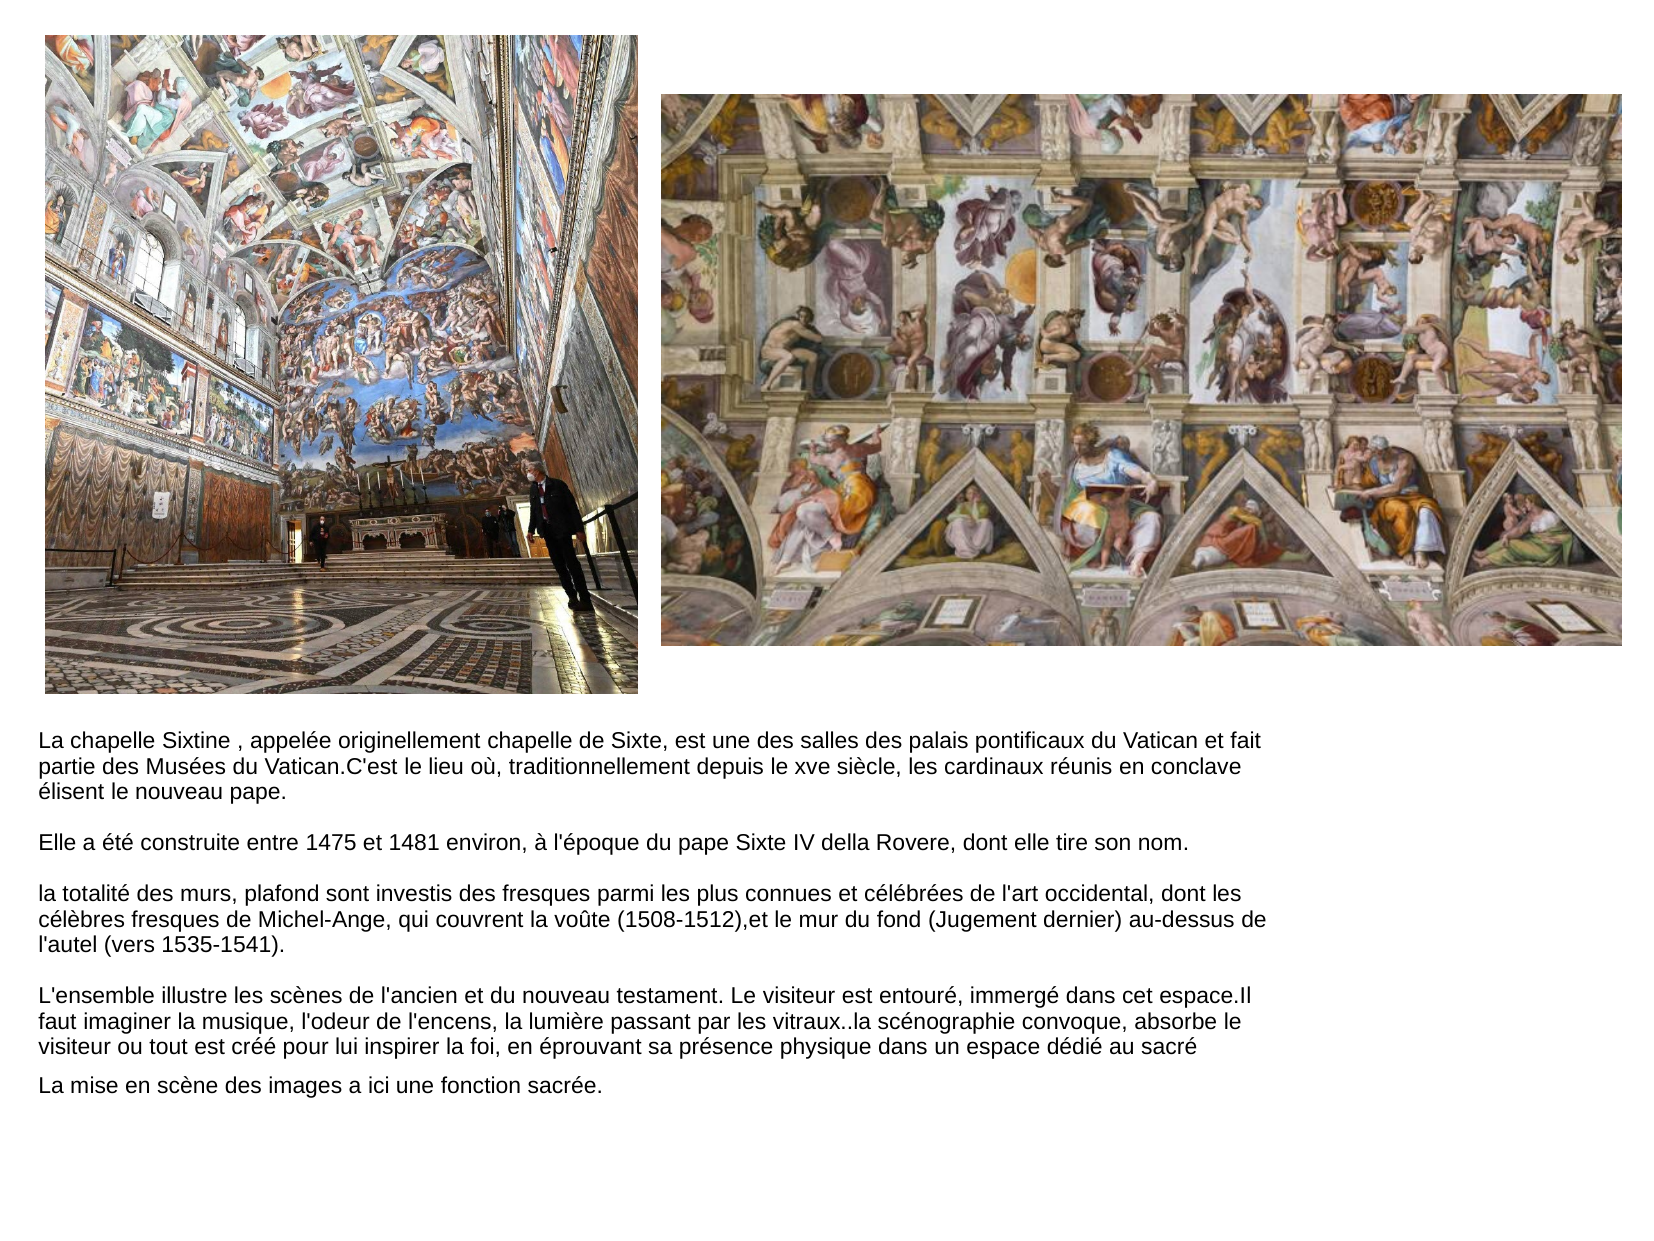

La chapelle Sixtine , appelée originellement chapelle de Sixte, est une des salles des palais pontificaux du Vatican et fait partie des Musées du Vatican.C'est le lieu où, traditionnellement depuis le xve siècle, les cardinaux réunis en conclave élisent le nouveau pape.
Elle a été construite entre 1475 et 1481 environ, à l'époque du pape Sixte IV della Rovere, dont elle tire son nom.
la totalité des murs, plafond sont investis des fresques parmi les plus connues et célébrées de l'art occidental, dont les célèbres fresques de Michel-Ange, qui couvrent la voûte (1508-1512),et le mur du fond (Jugement dernier) au-dessus de l'autel (vers 1535-1541).
L'ensemble illustre les scènes de l'ancien et du nouveau testament. Le visiteur est entouré, immergé dans cet espace.Il faut imaginer la musique, l'odeur de l'encens, la lumière passant par les vitraux..la scénographie convoque, absorbe le visiteur ou tout est créé pour lui inspirer la foi, en éprouvant sa présence physique dans un espace dédié au sacré
La mise en scène des images a ici une fonction sacrée.